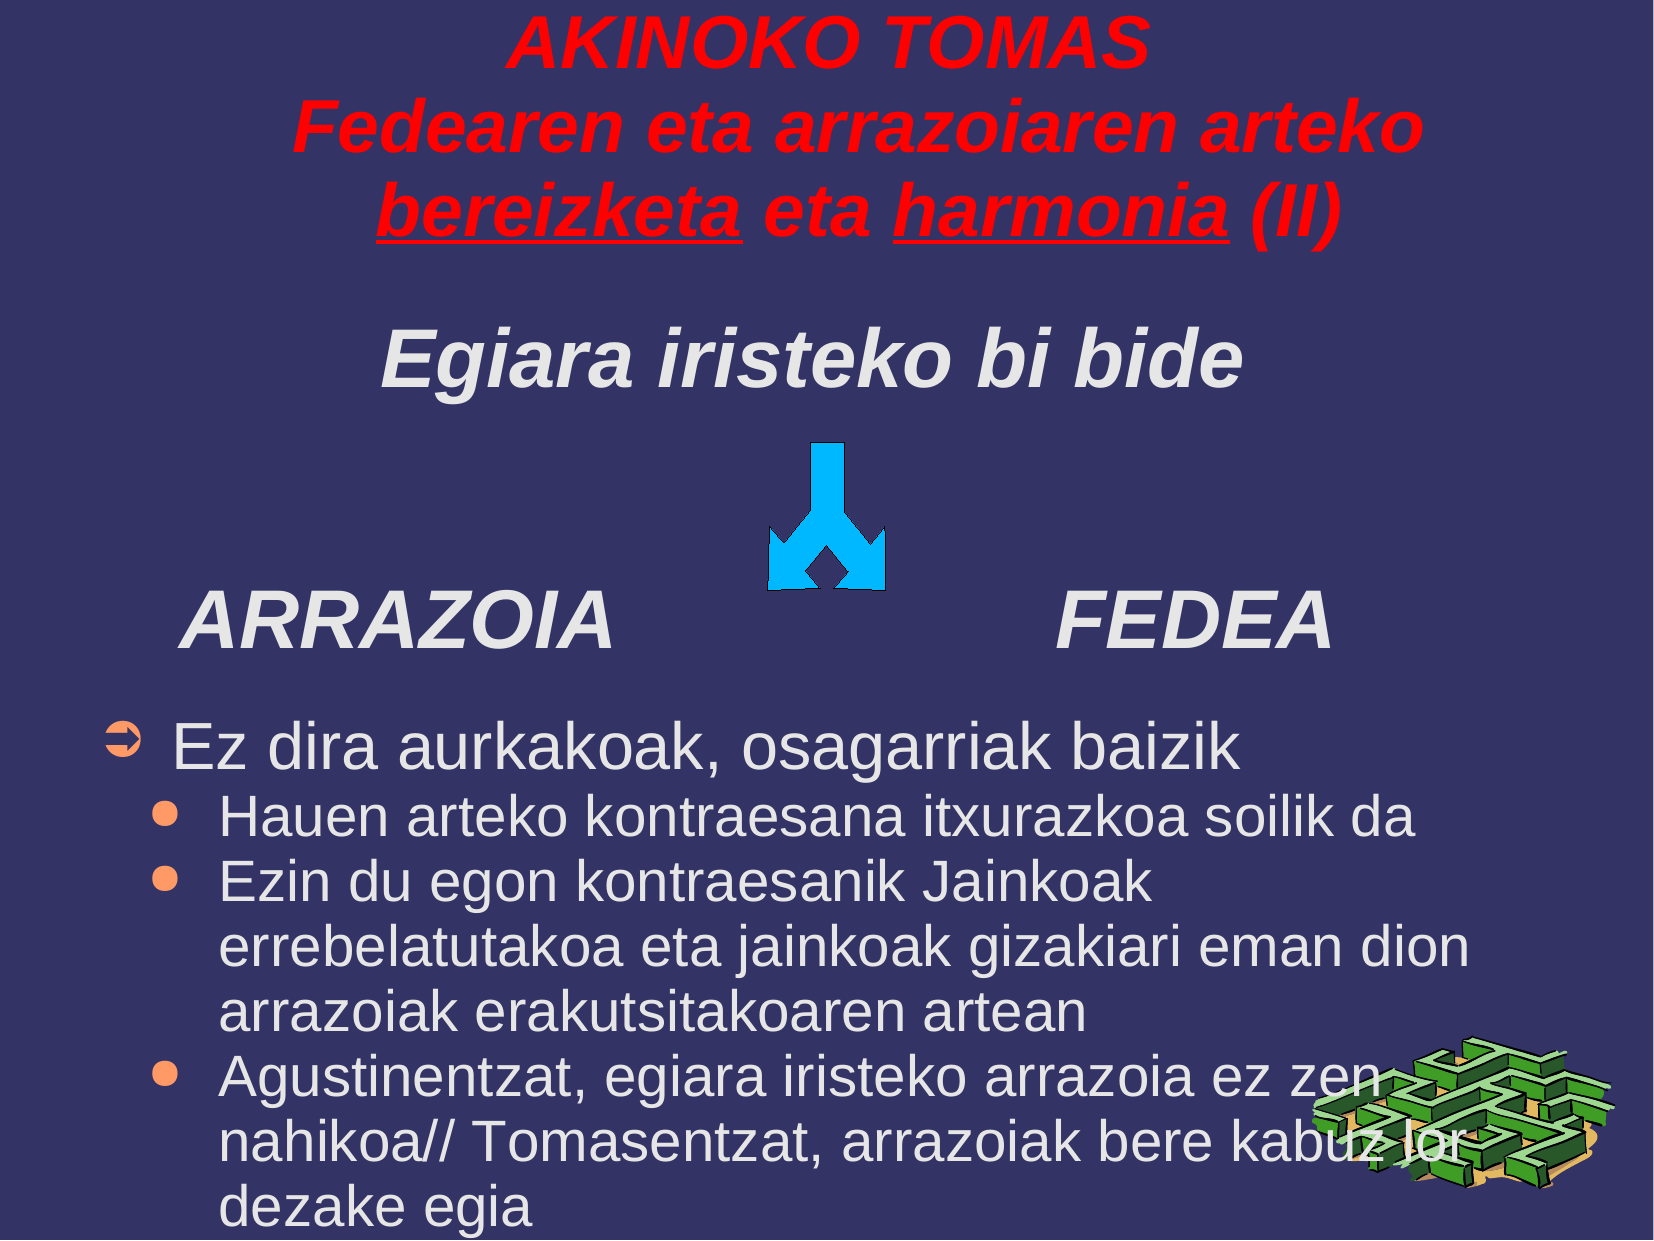

# AKINOKO TOMAS Fedearen eta arrazoiaren arteko bereizketa eta harmonia (II)
Egiara iristeko bi bide
ARRAZOIA
FEDEA
Ez dira aurkakoak, osagarriak baizik
Hauen arteko kontraesana itxurazkoa soilik da
Ezin du egon kontraesanik Jainkoak errebelatutakoa eta jainkoak gizakiari eman dion arrazoiak erakutsitakoaren artean
Agustinentzat, egiara iristeko arrazoia ez zen nahikoa// Tomasentzat, arrazoiak bere kabuz lor dezake egia